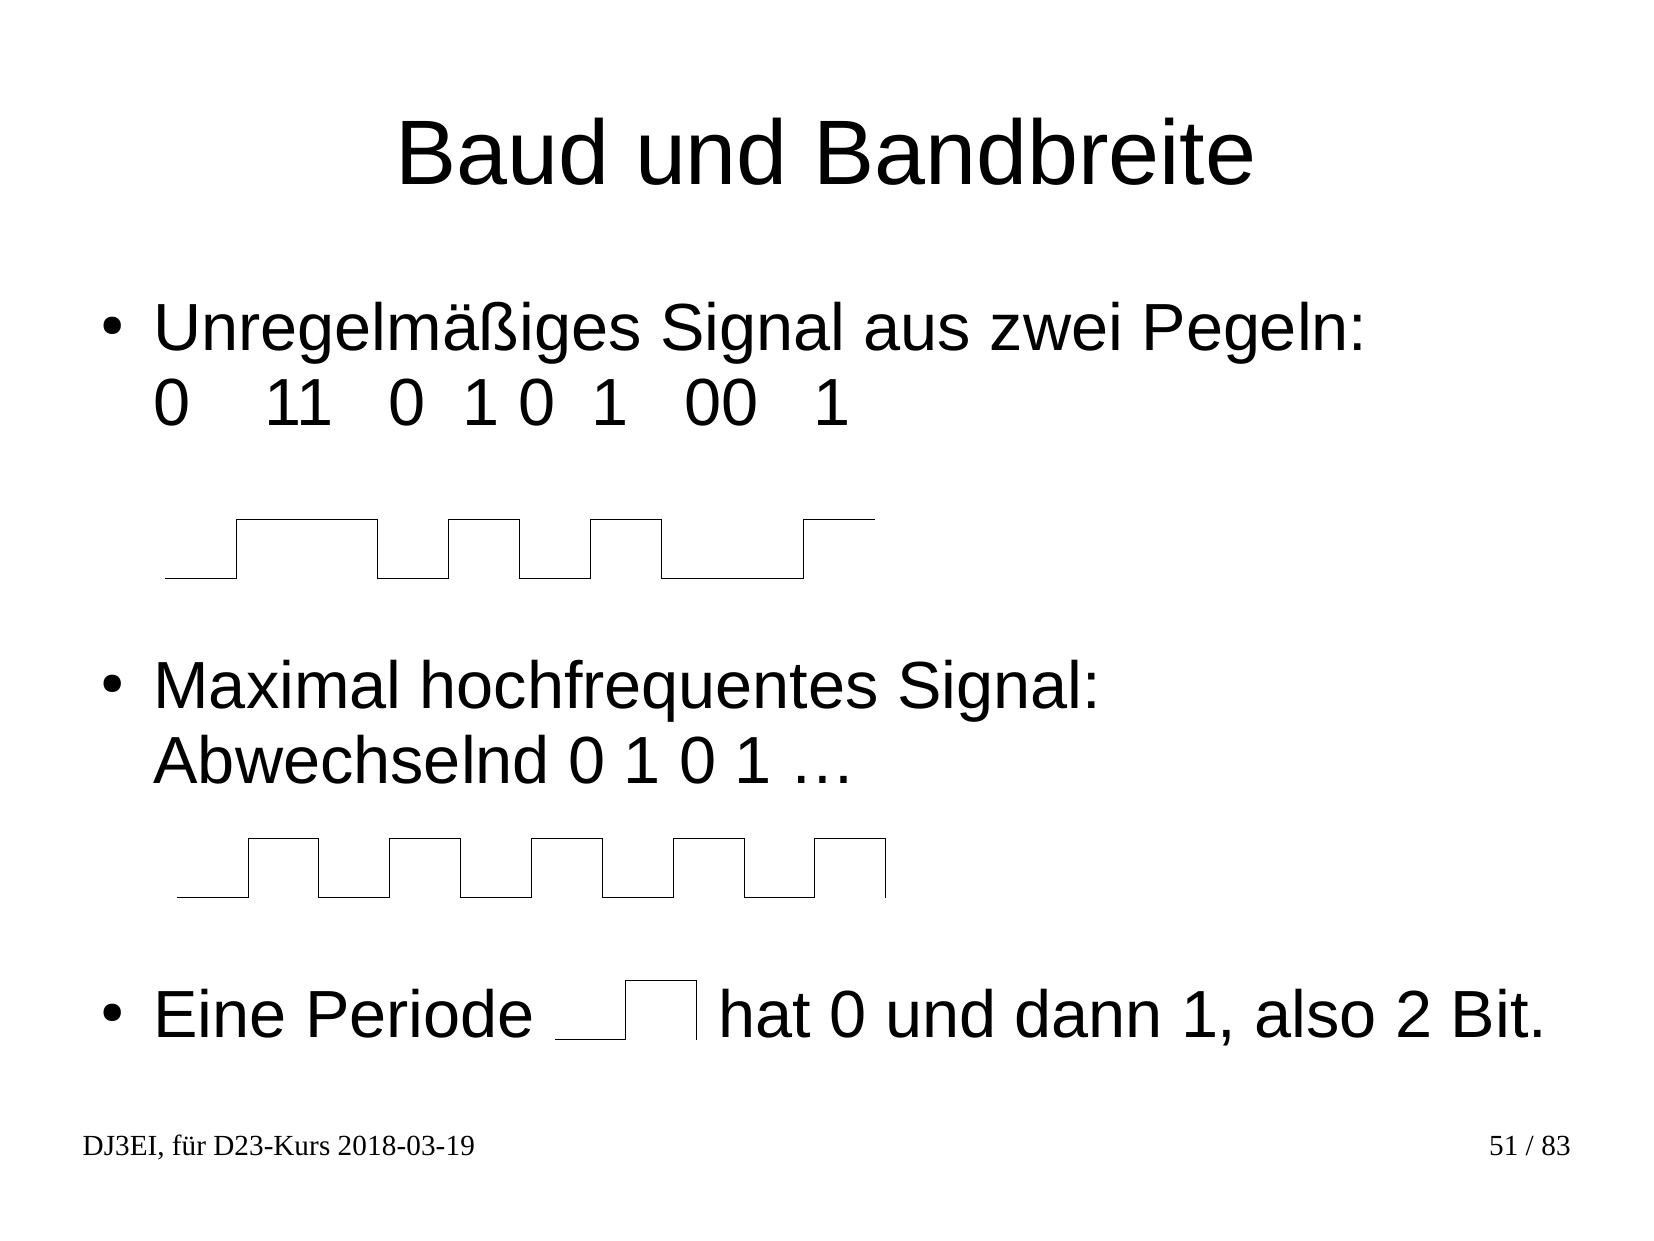

# Baud und Bandbreite
Unregelmäßiges Signal aus zwei Pegeln:
0 11 0 1 0 1 00 1
Maximal hochfrequentes Signal:
Abwechselnd 0 1 0 1 …
Eine Periode hat 0 und dann 1, also 2 Bit.
51